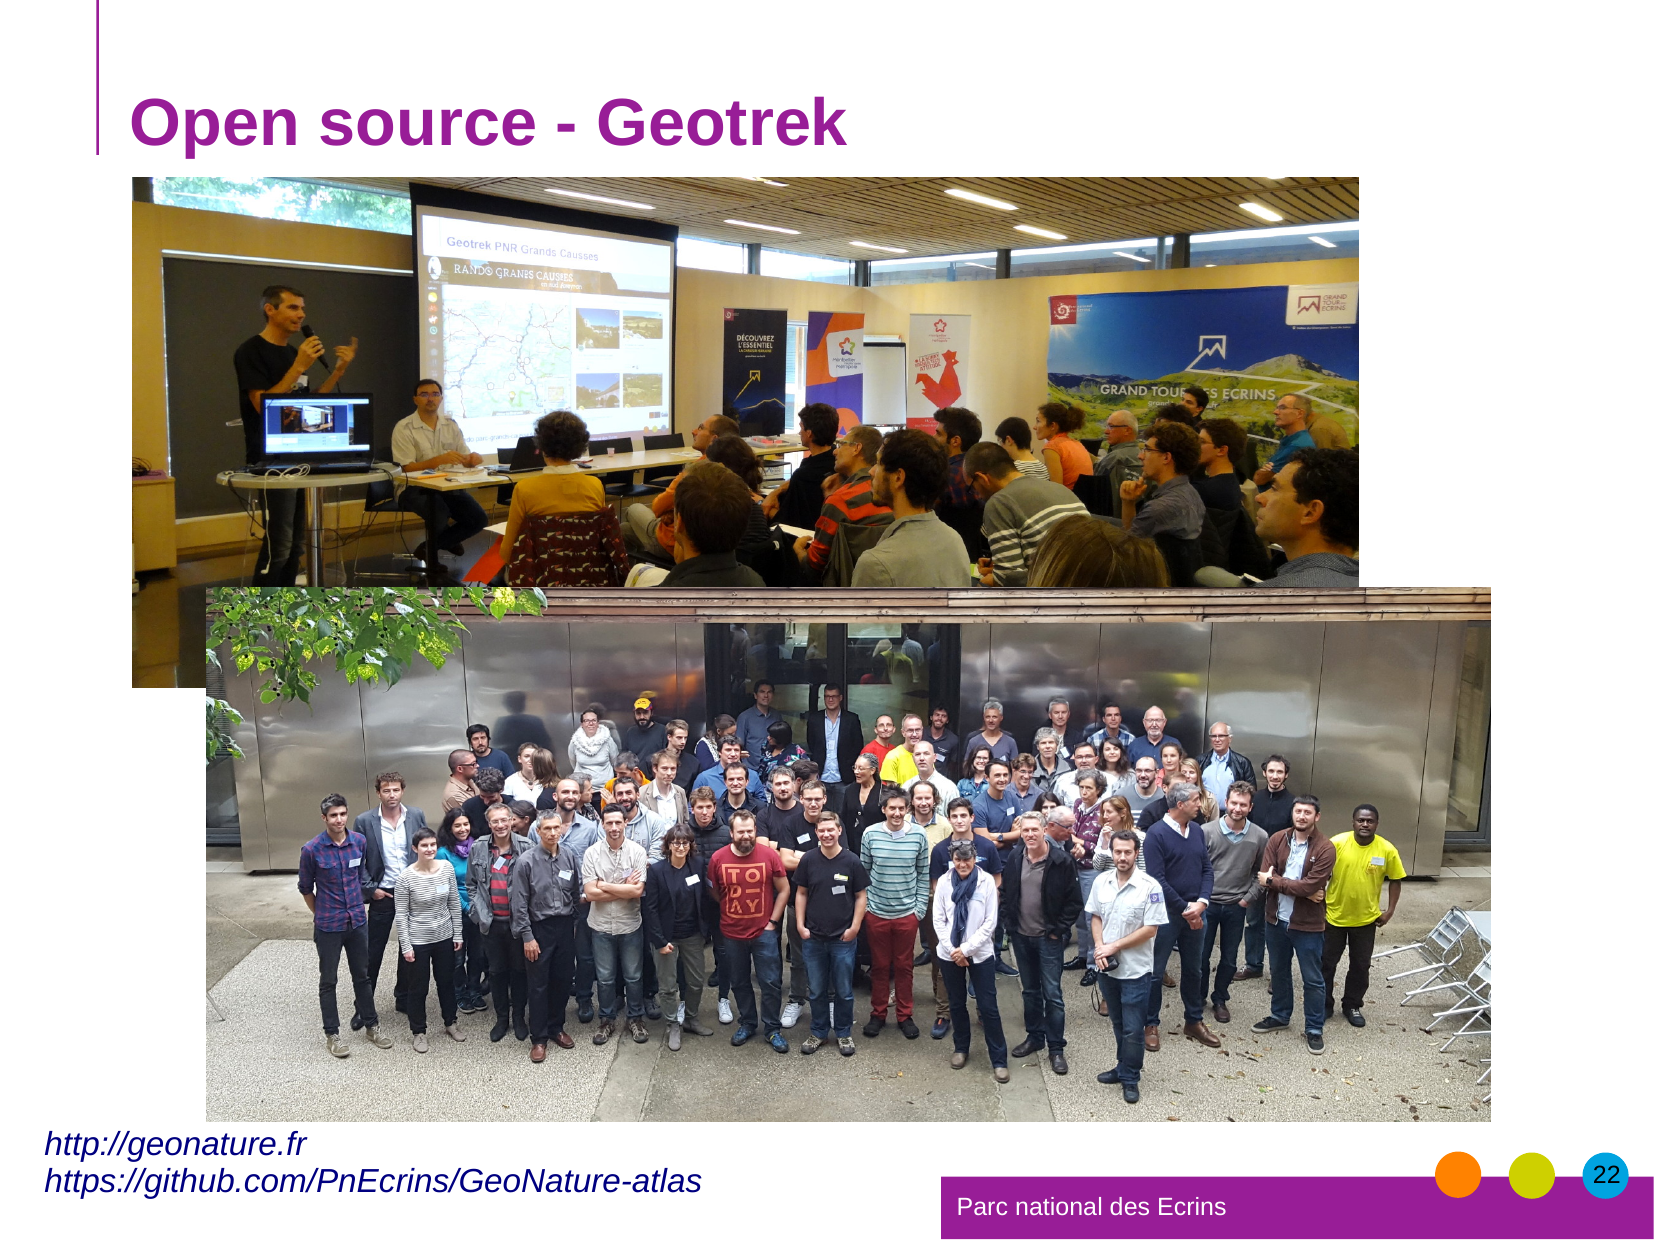

# Open source - Geotrek
http://geonature.fr
https://github.com/PnEcrins/GeoNature-atlas